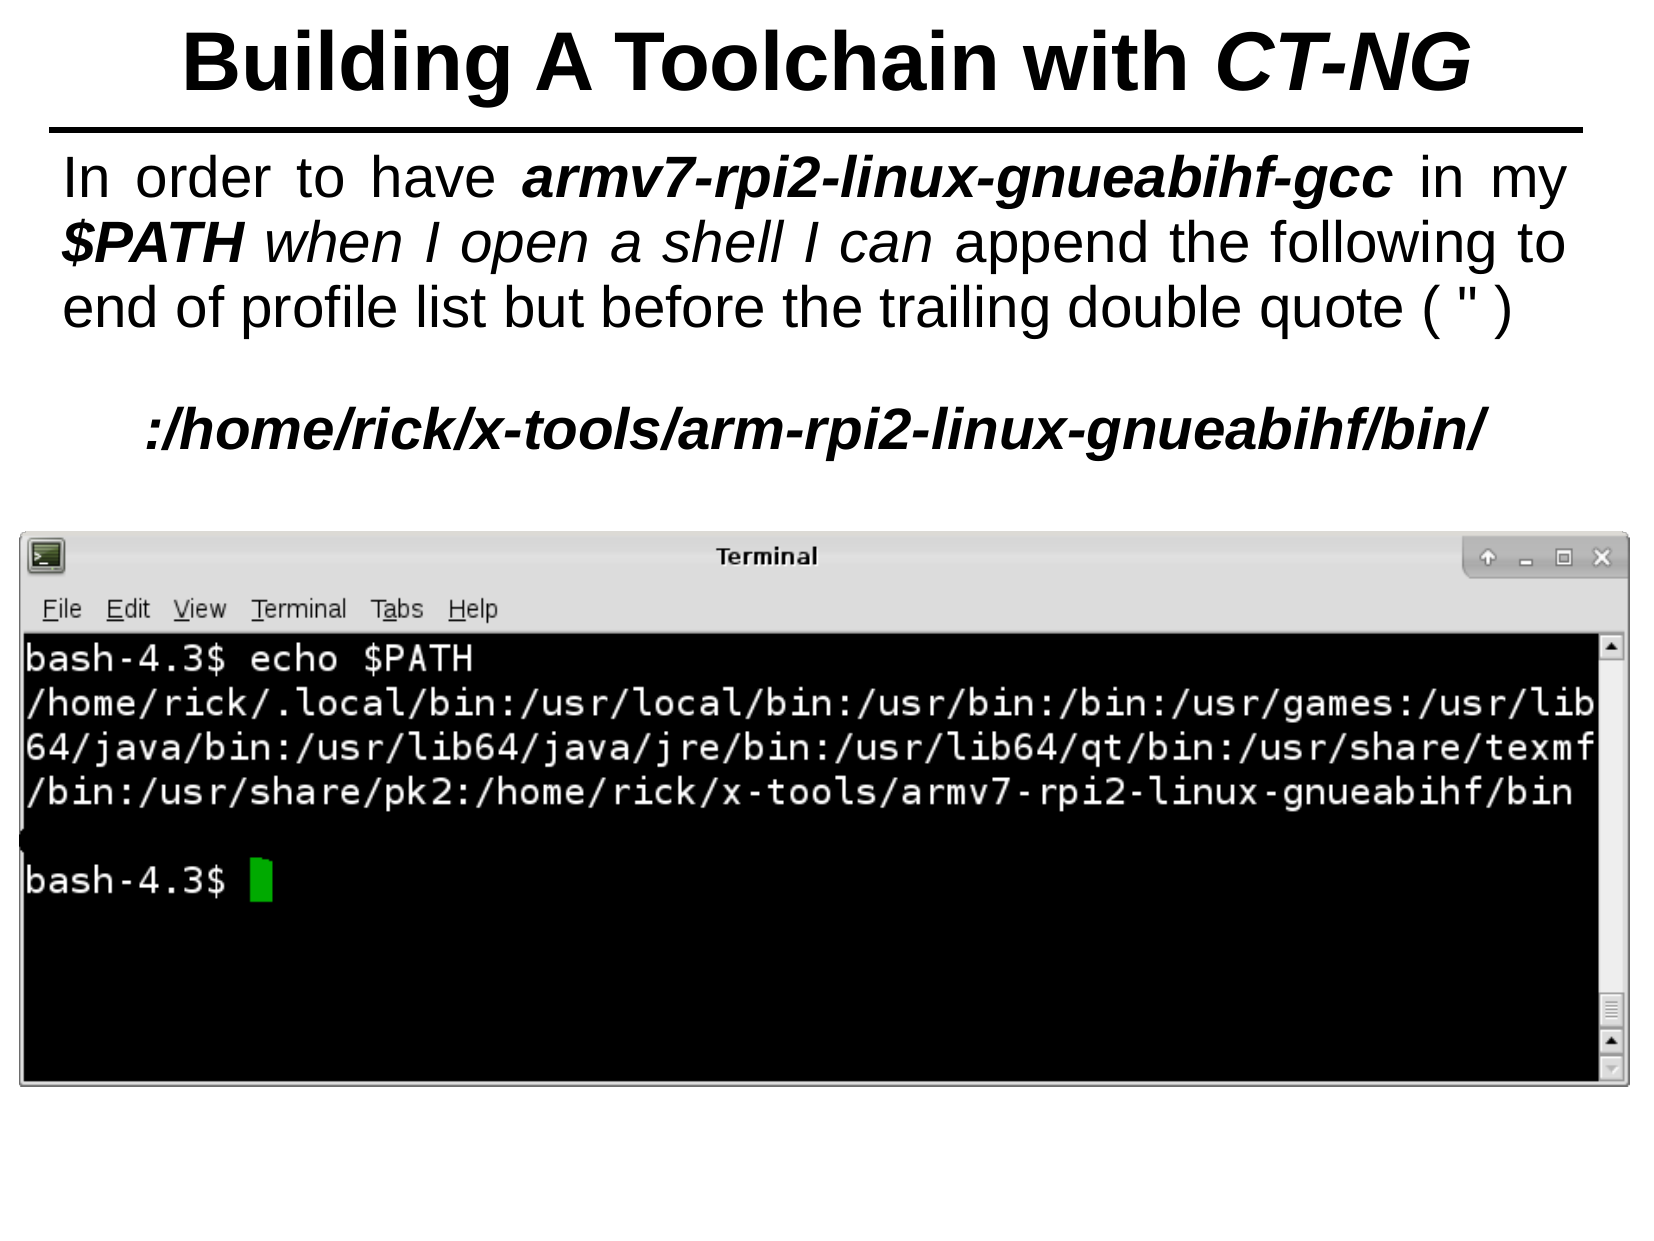

Building A Toolchain with CT-NG
In order to have armv7-rpi2-linux-gnueabihf-gcc in my $PATH when I open a shell I can append the following to end of profile list but before the trailing double quote ( " )
:/home/rick/x-tools/arm-rpi2-linux-gnueabihf/bin/